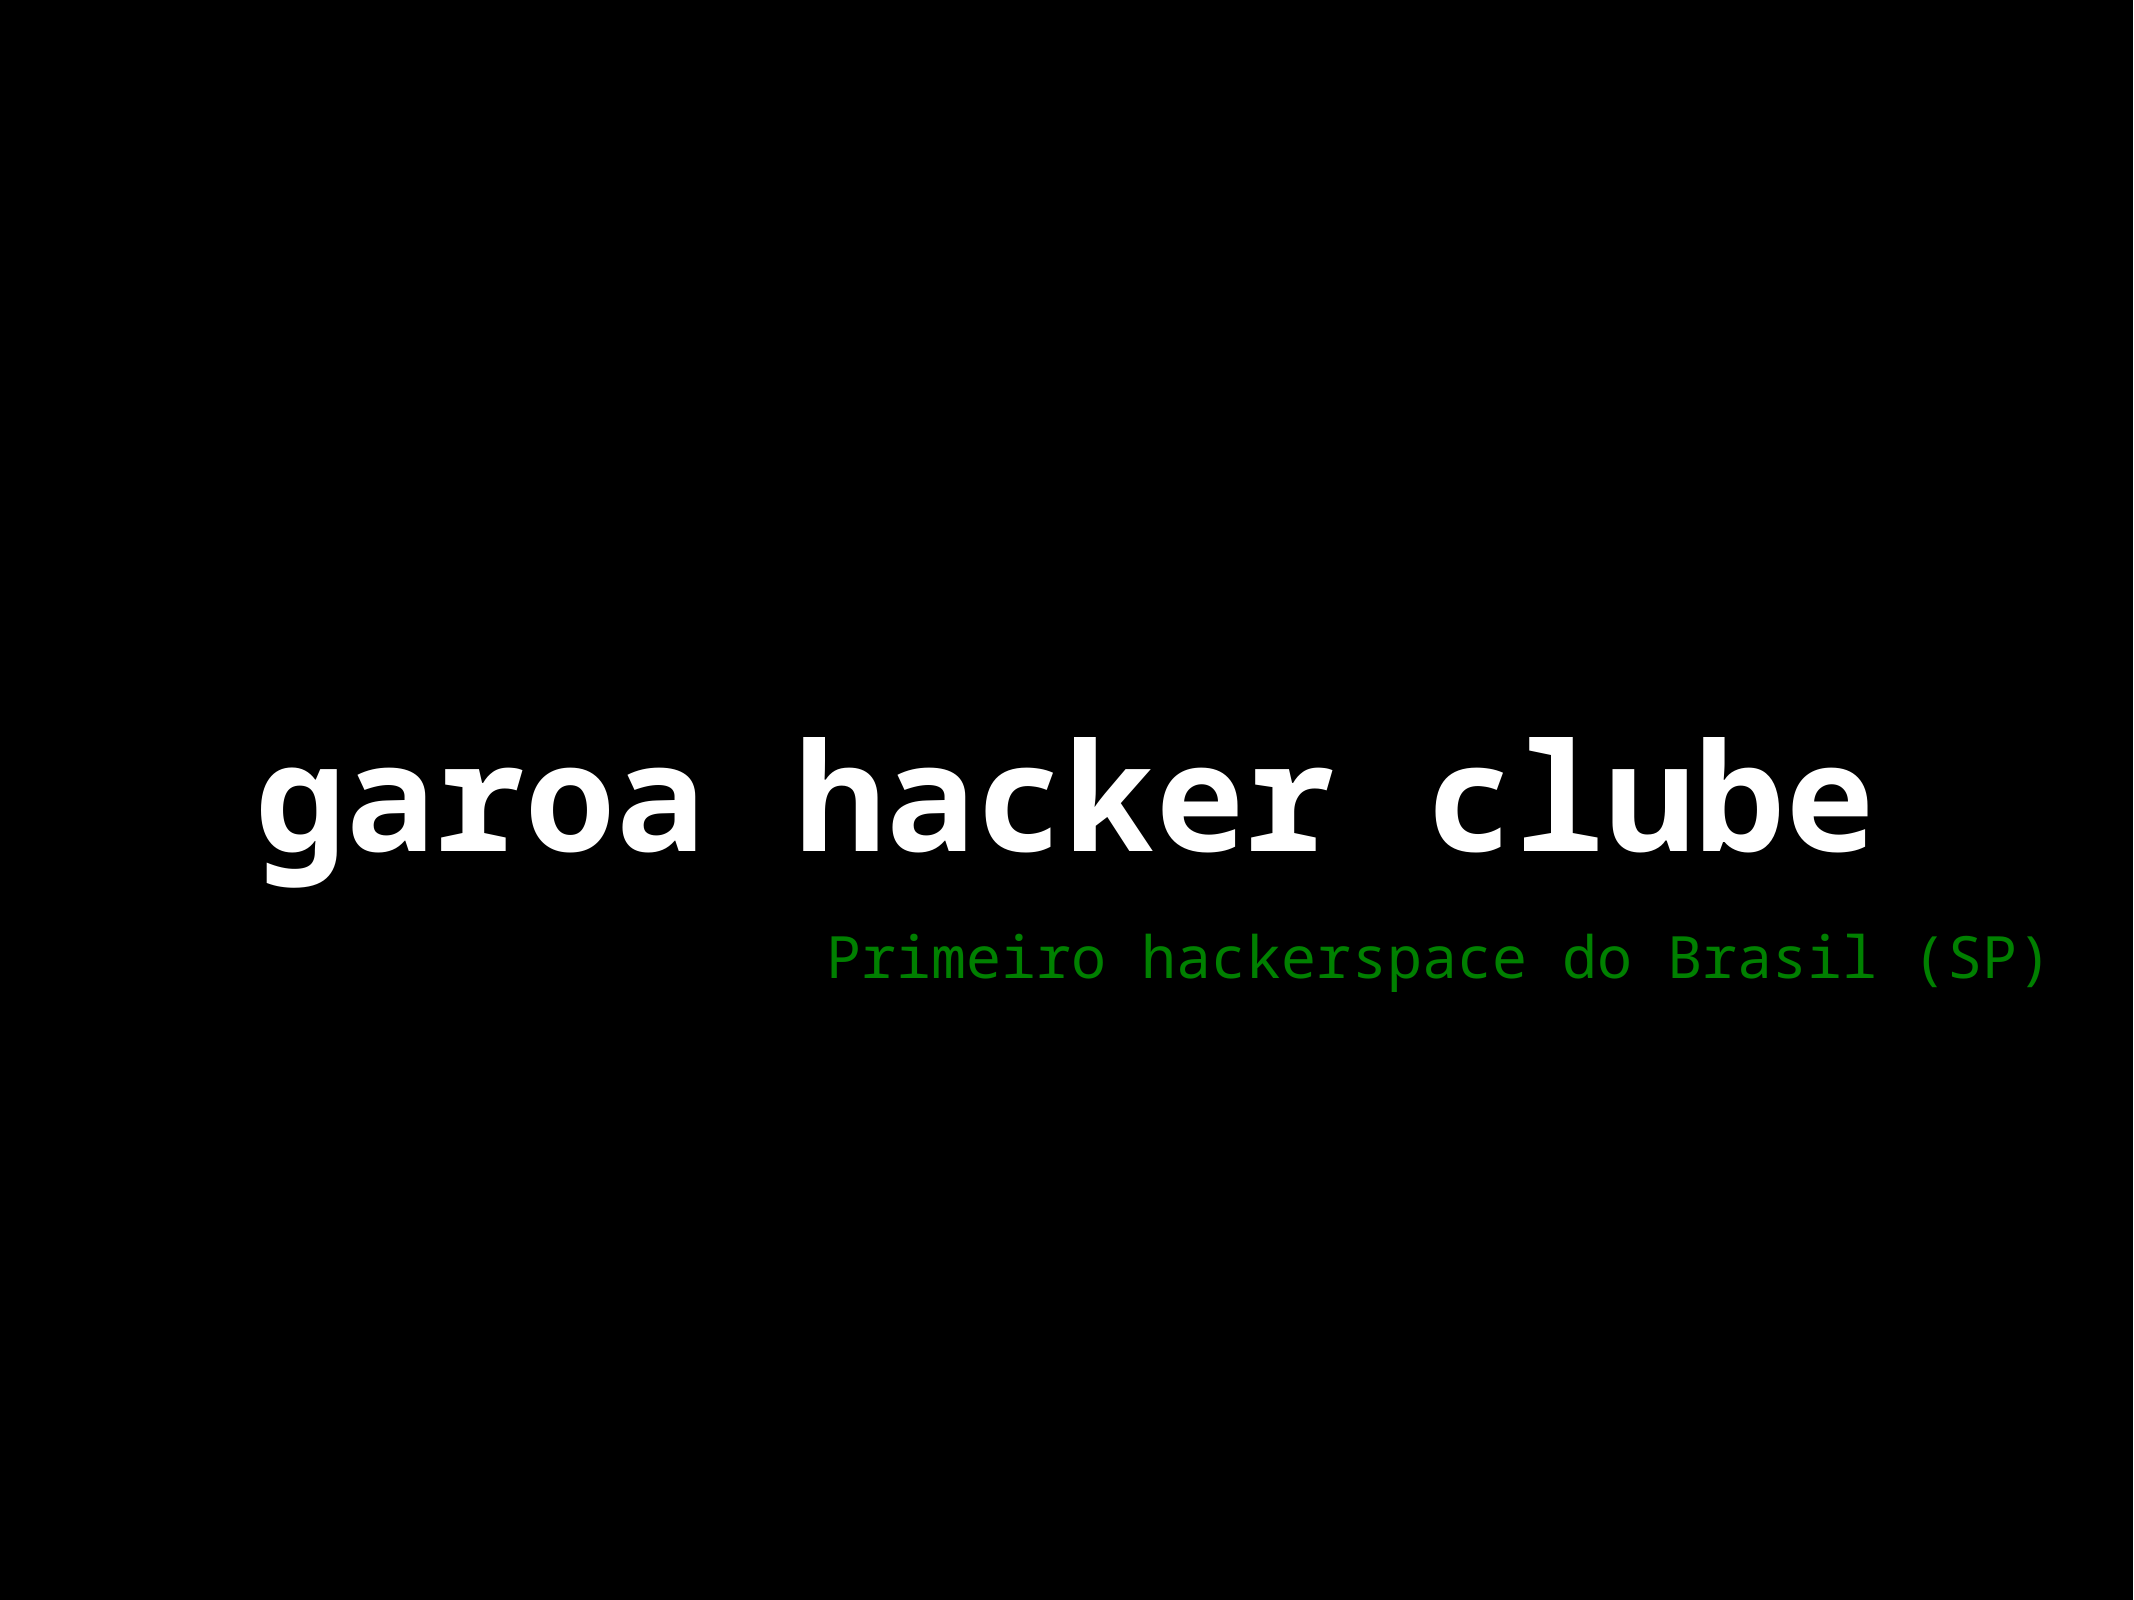

# garoa hacker clube
Primeiro hackerspace do Brasil (SP)